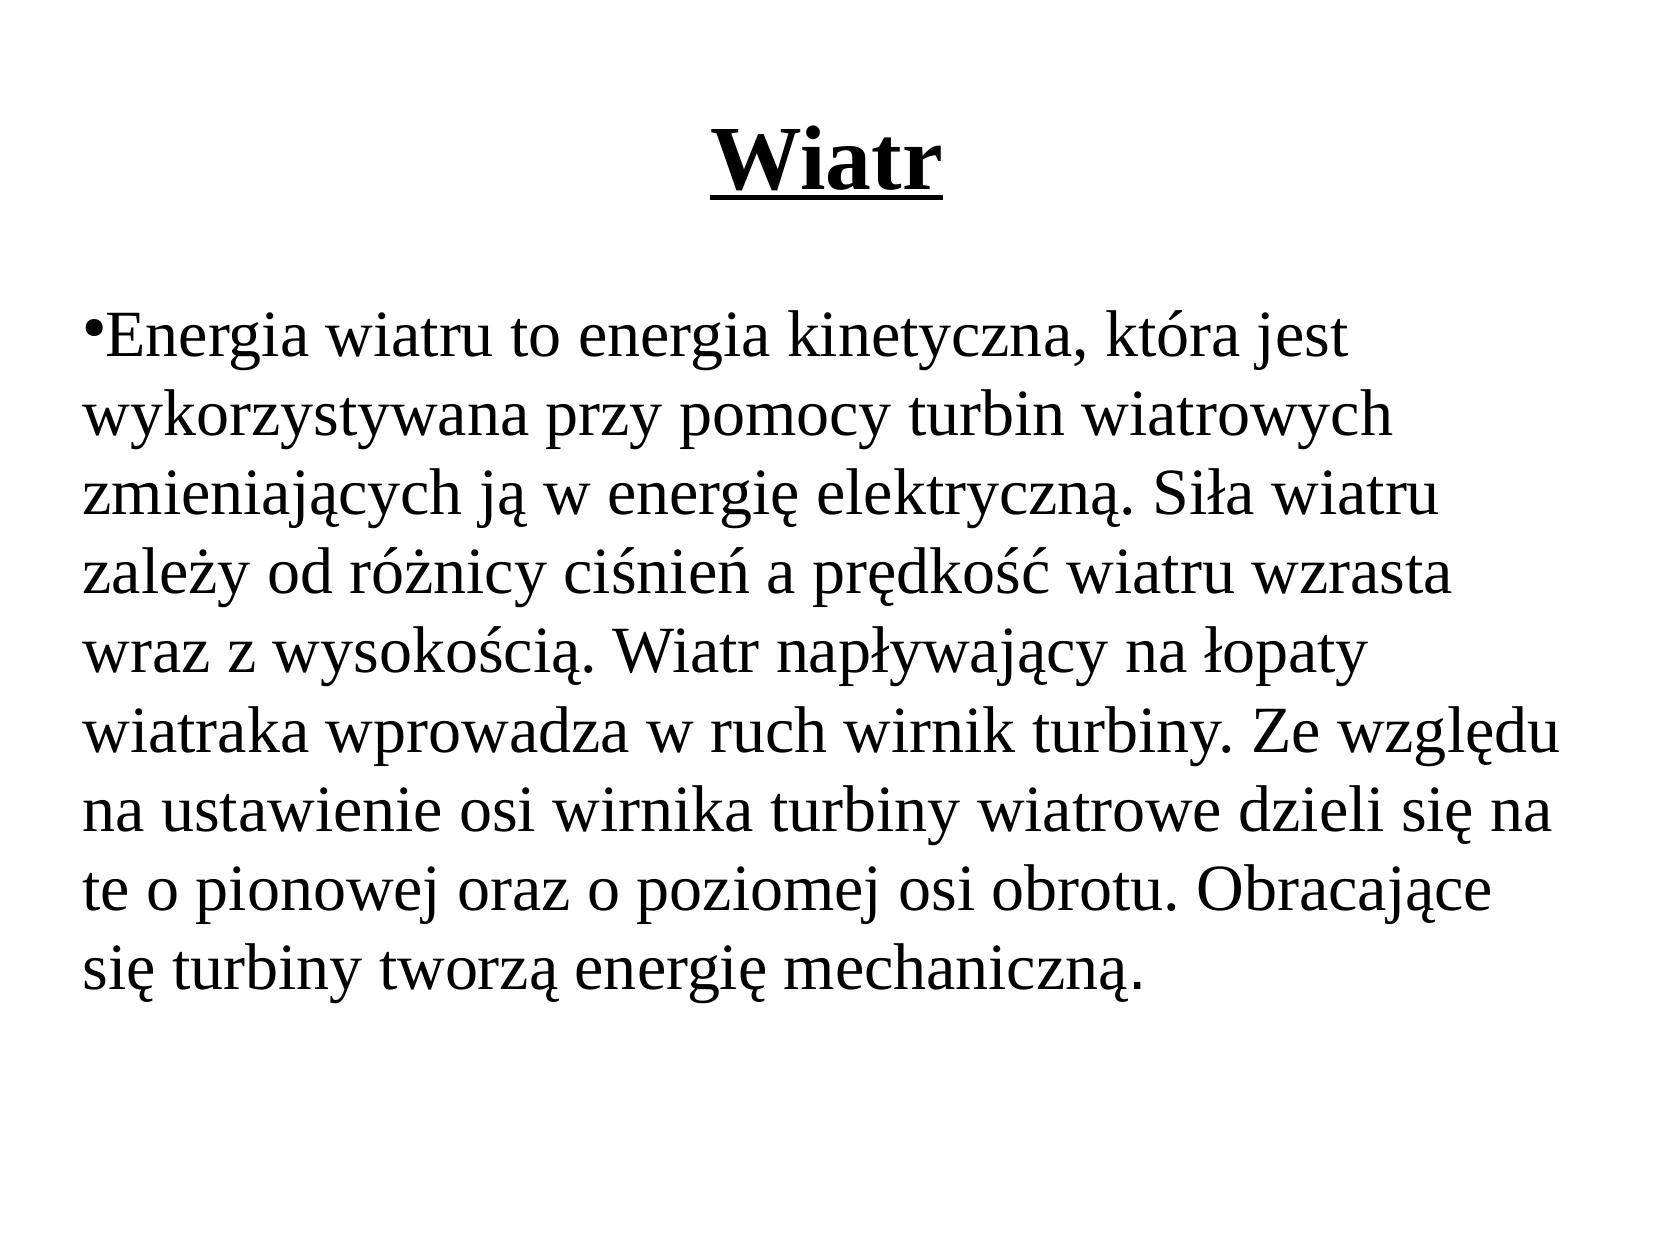

# Wiatr
Energia wiatru to energia kinetyczna, która jest wykorzystywana przy pomocy turbin wiatrowych zmieniających ją w energię elektryczną. Siła wiatru zależy od różnicy ciśnień a prędkość wiatru wzrasta wraz z wysokością. Wiatr napływający na łopaty wiatraka wprowadza w ruch wirnik turbiny. Ze względu na ustawienie osi wirnika turbiny wiatrowe dzieli się na te o pionowej oraz o poziomej osi obrotu. Obracające się turbiny tworzą energię mechaniczną.